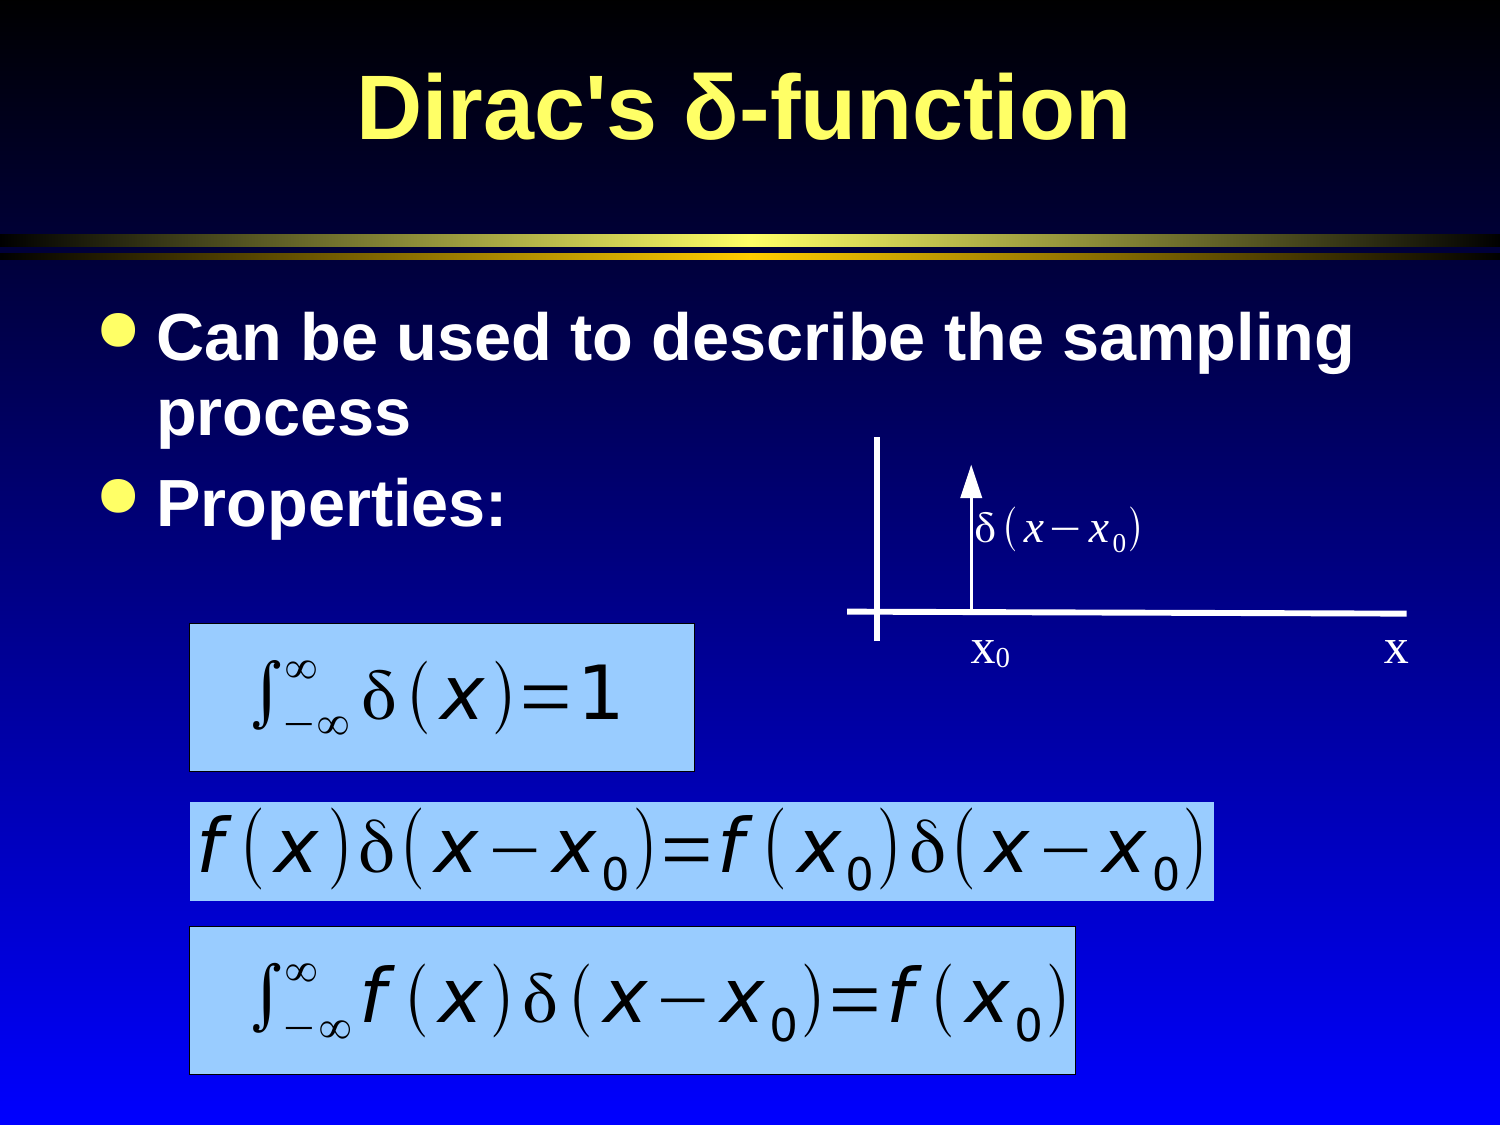

# Dirac's δ-function
Can be used to describe the sampling process
Properties:
x
x0